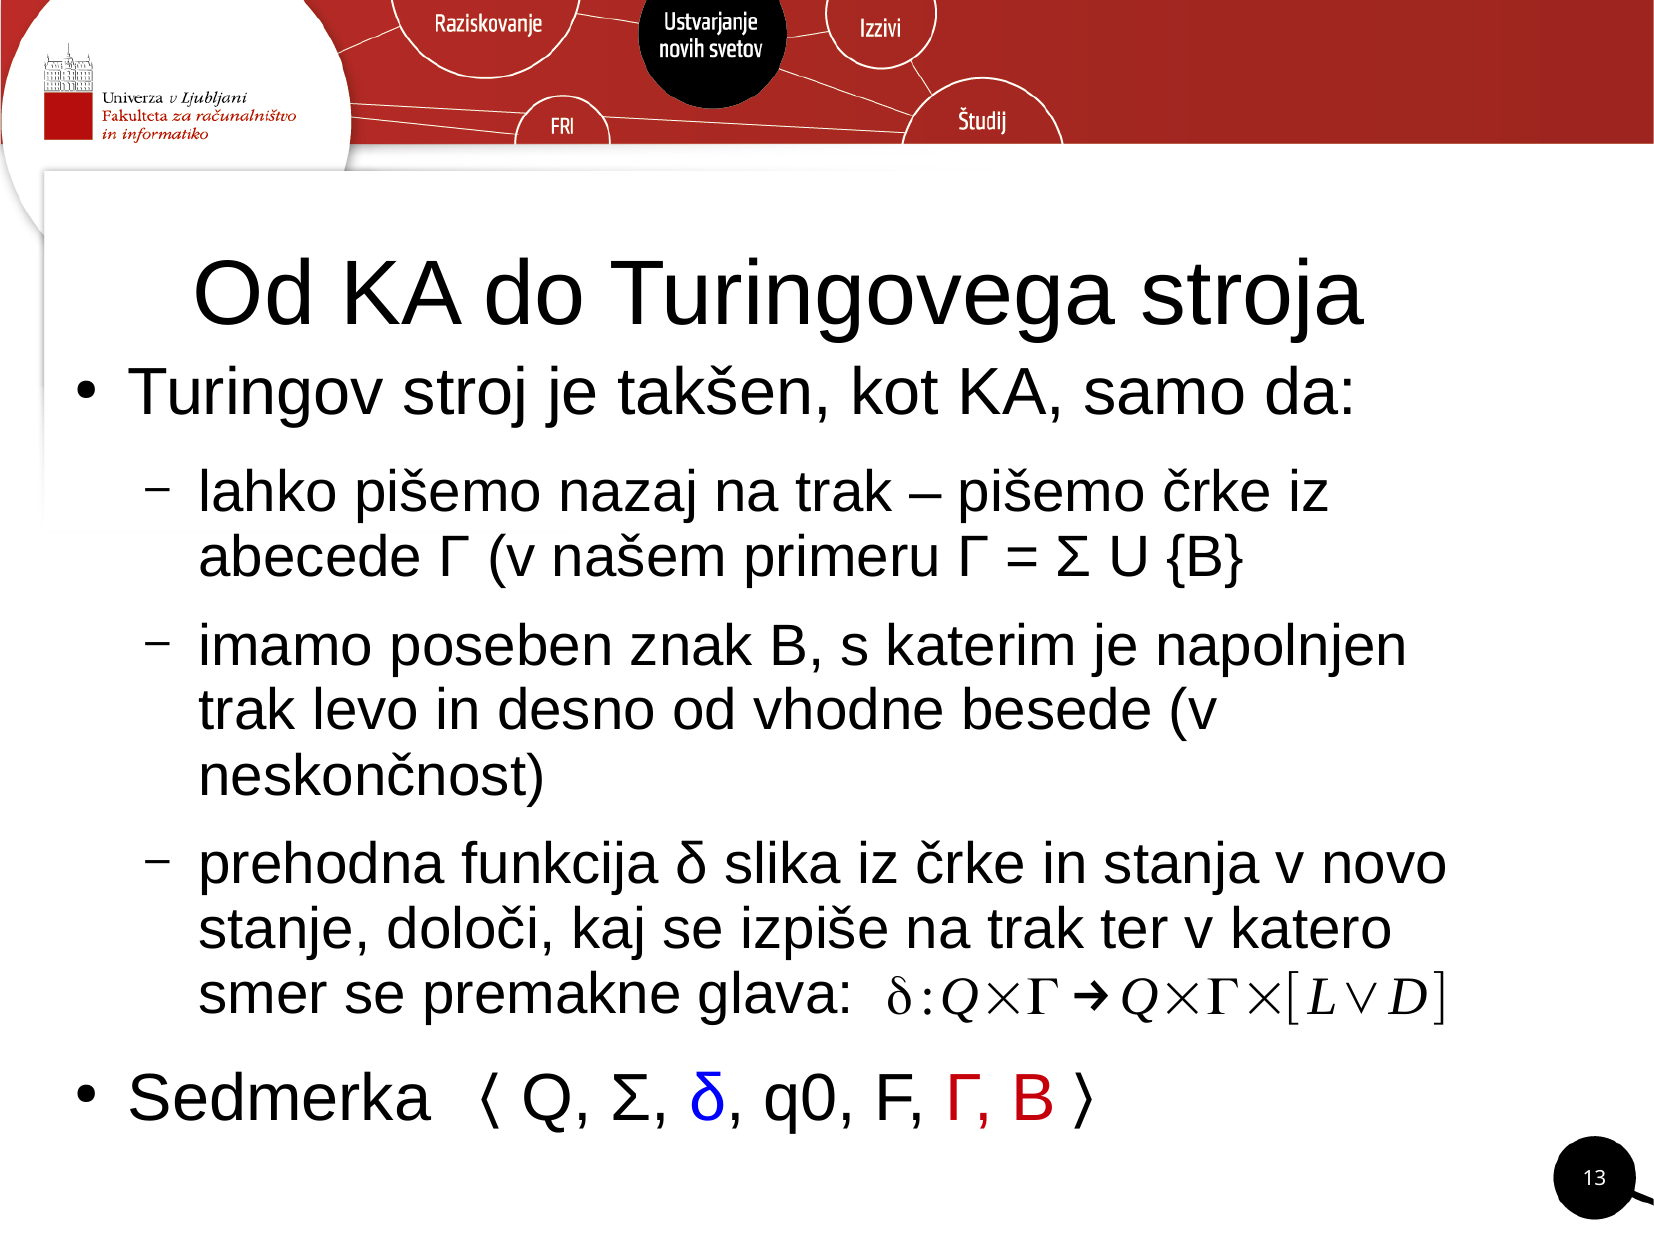

# Od KA do Turingovega stroja
Turingov stroj je takšen, kot KA, samo da:
lahko pišemo nazaj na trak – pišemo črke iz abecede Γ (v našem primeru Γ = Σ U {B}
imamo poseben znak B, s katerim je napolnjen trak levo in desno od vhodne besede (v neskončnost)
prehodna funkcija δ slika iz črke in stanja v novo stanje, določi, kaj se izpiše na trak ter v katero smer se premakne glava:
Sedmerka 〈Q, Σ, δ, q0, F, Γ, B〉